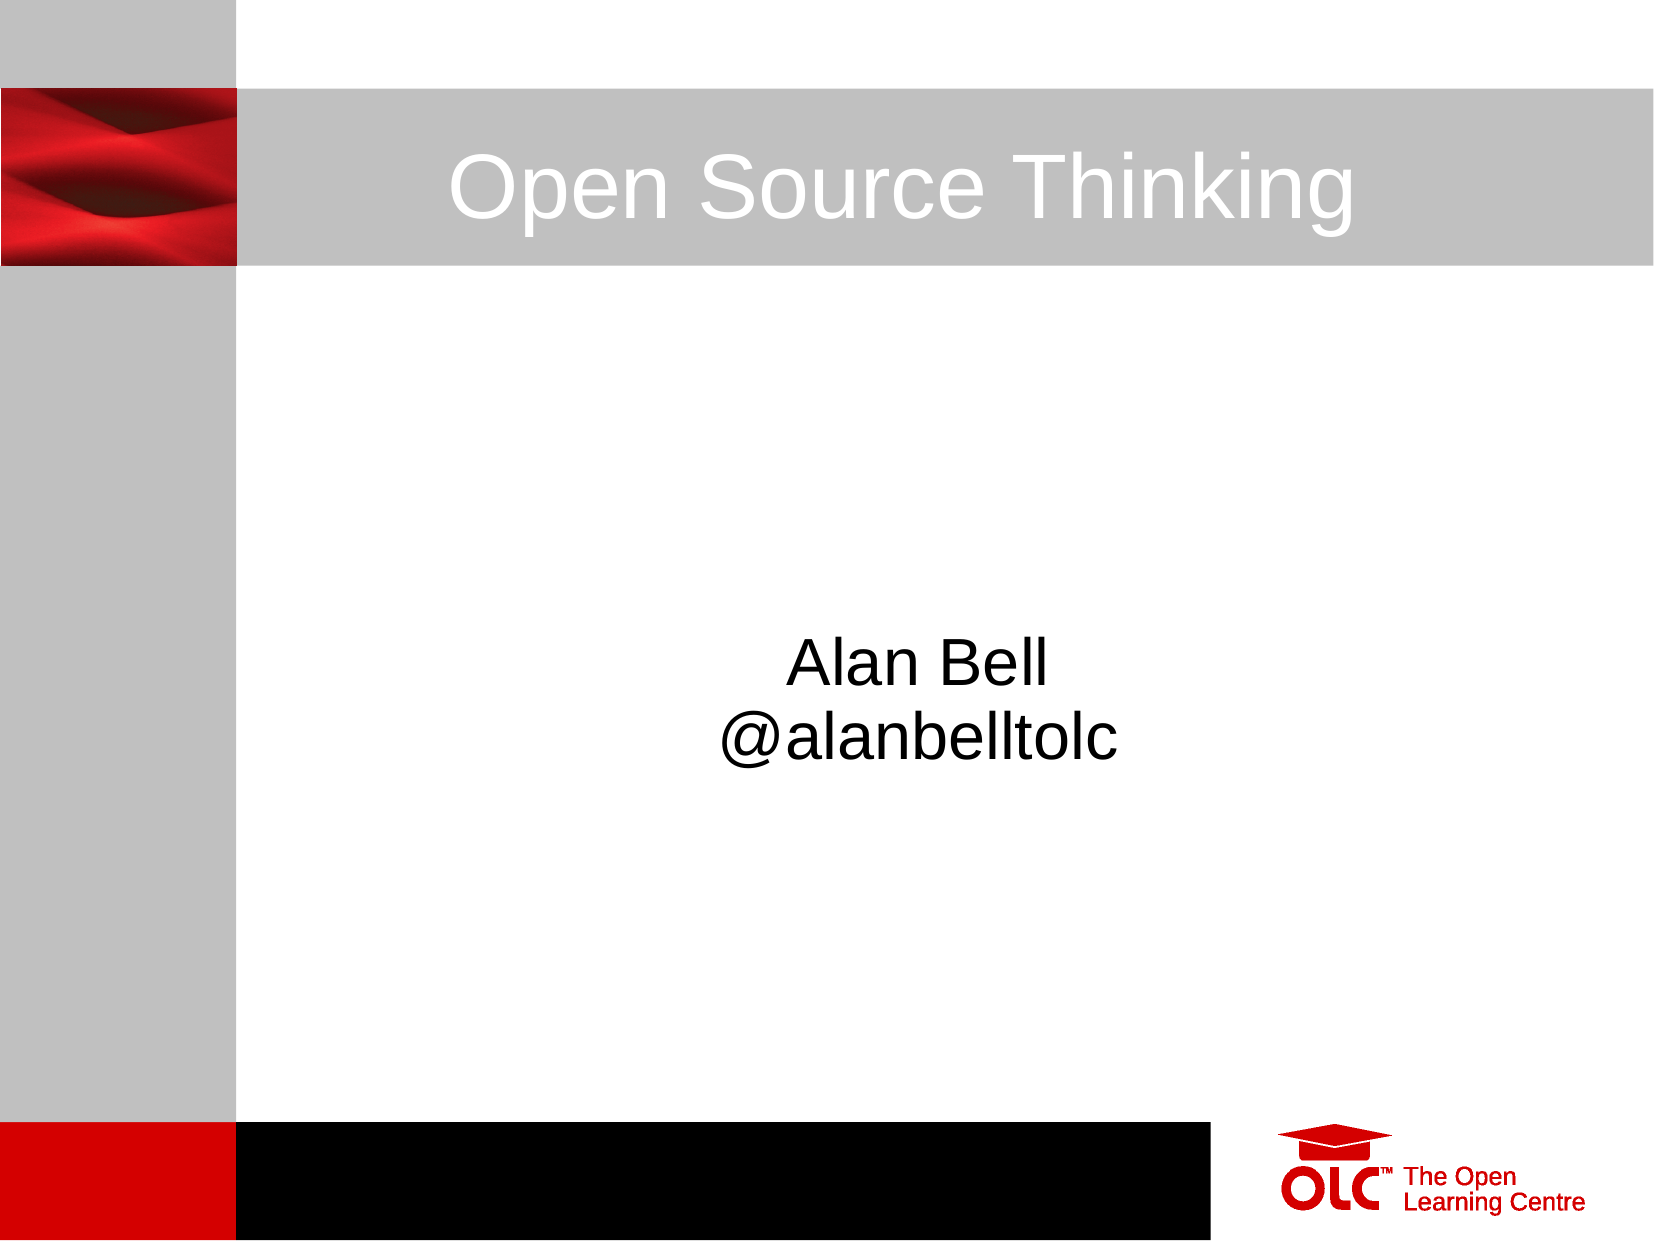

# Open Source Thinking
Alan Bell
@alanbelltolc